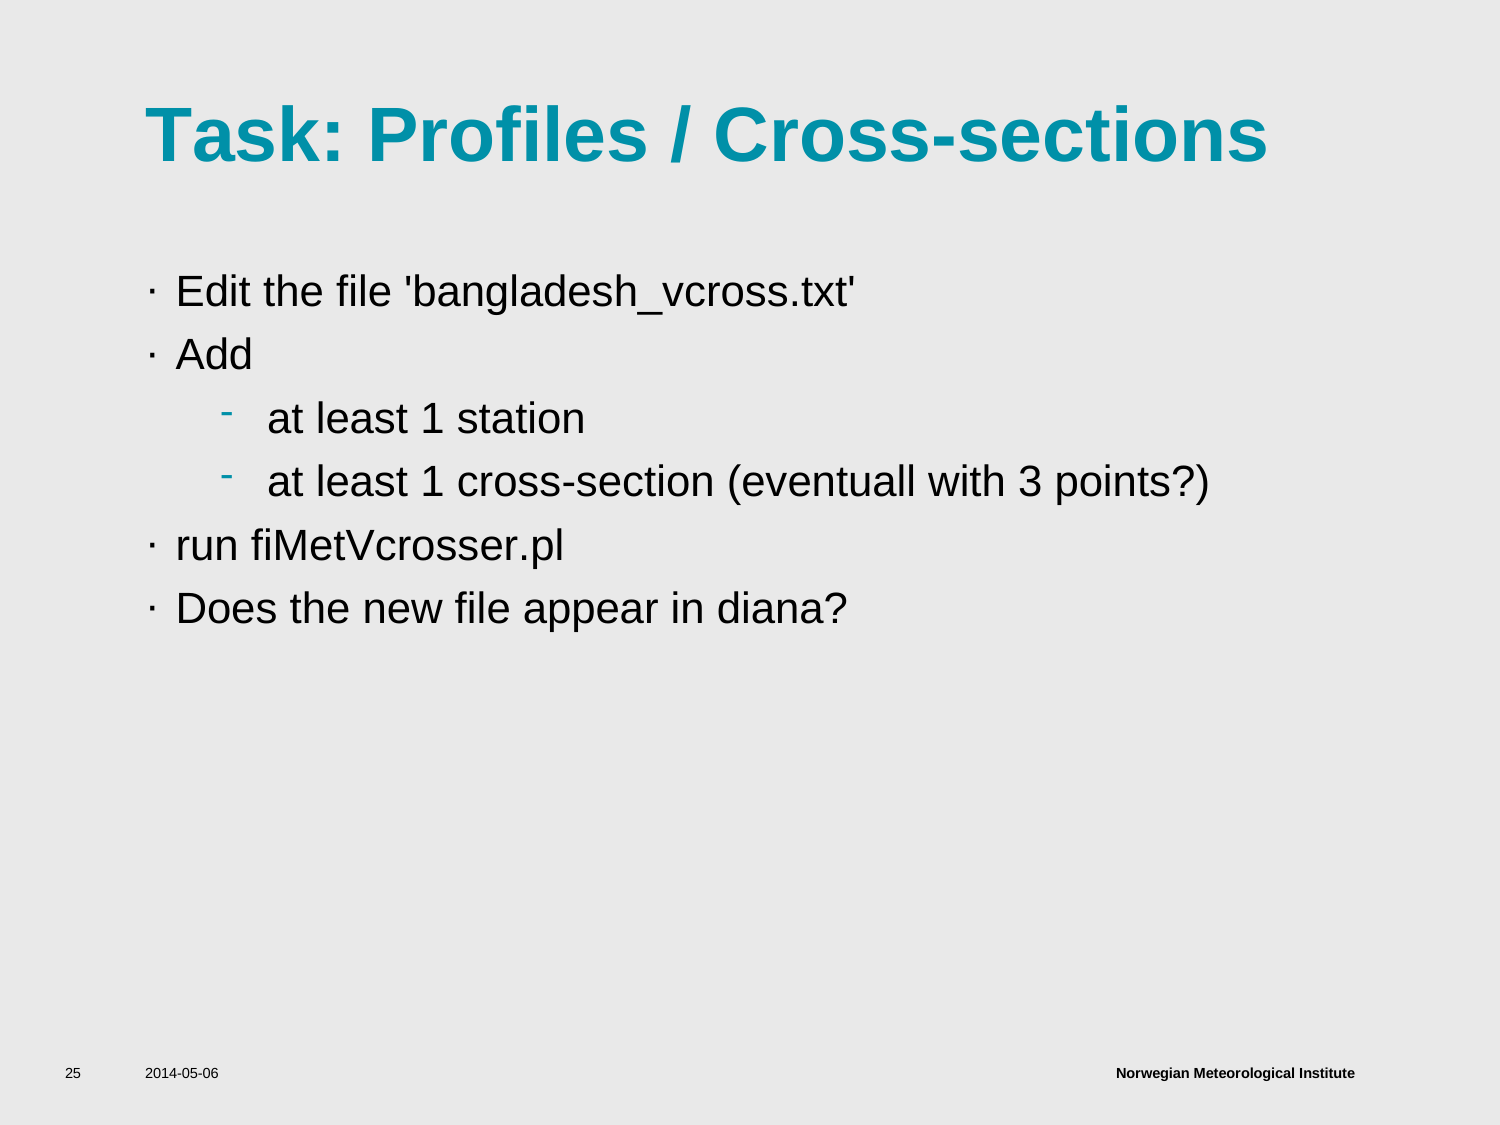

# Task: Profiles / Cross-sections
Edit the file 'bangladesh_vcross.txt'
Add
at least 1 station
at least 1 cross-section (eventuall with 3 points?)
run fiMetVcrosser.pl
Does the new file appear in diana?
2014-05-06